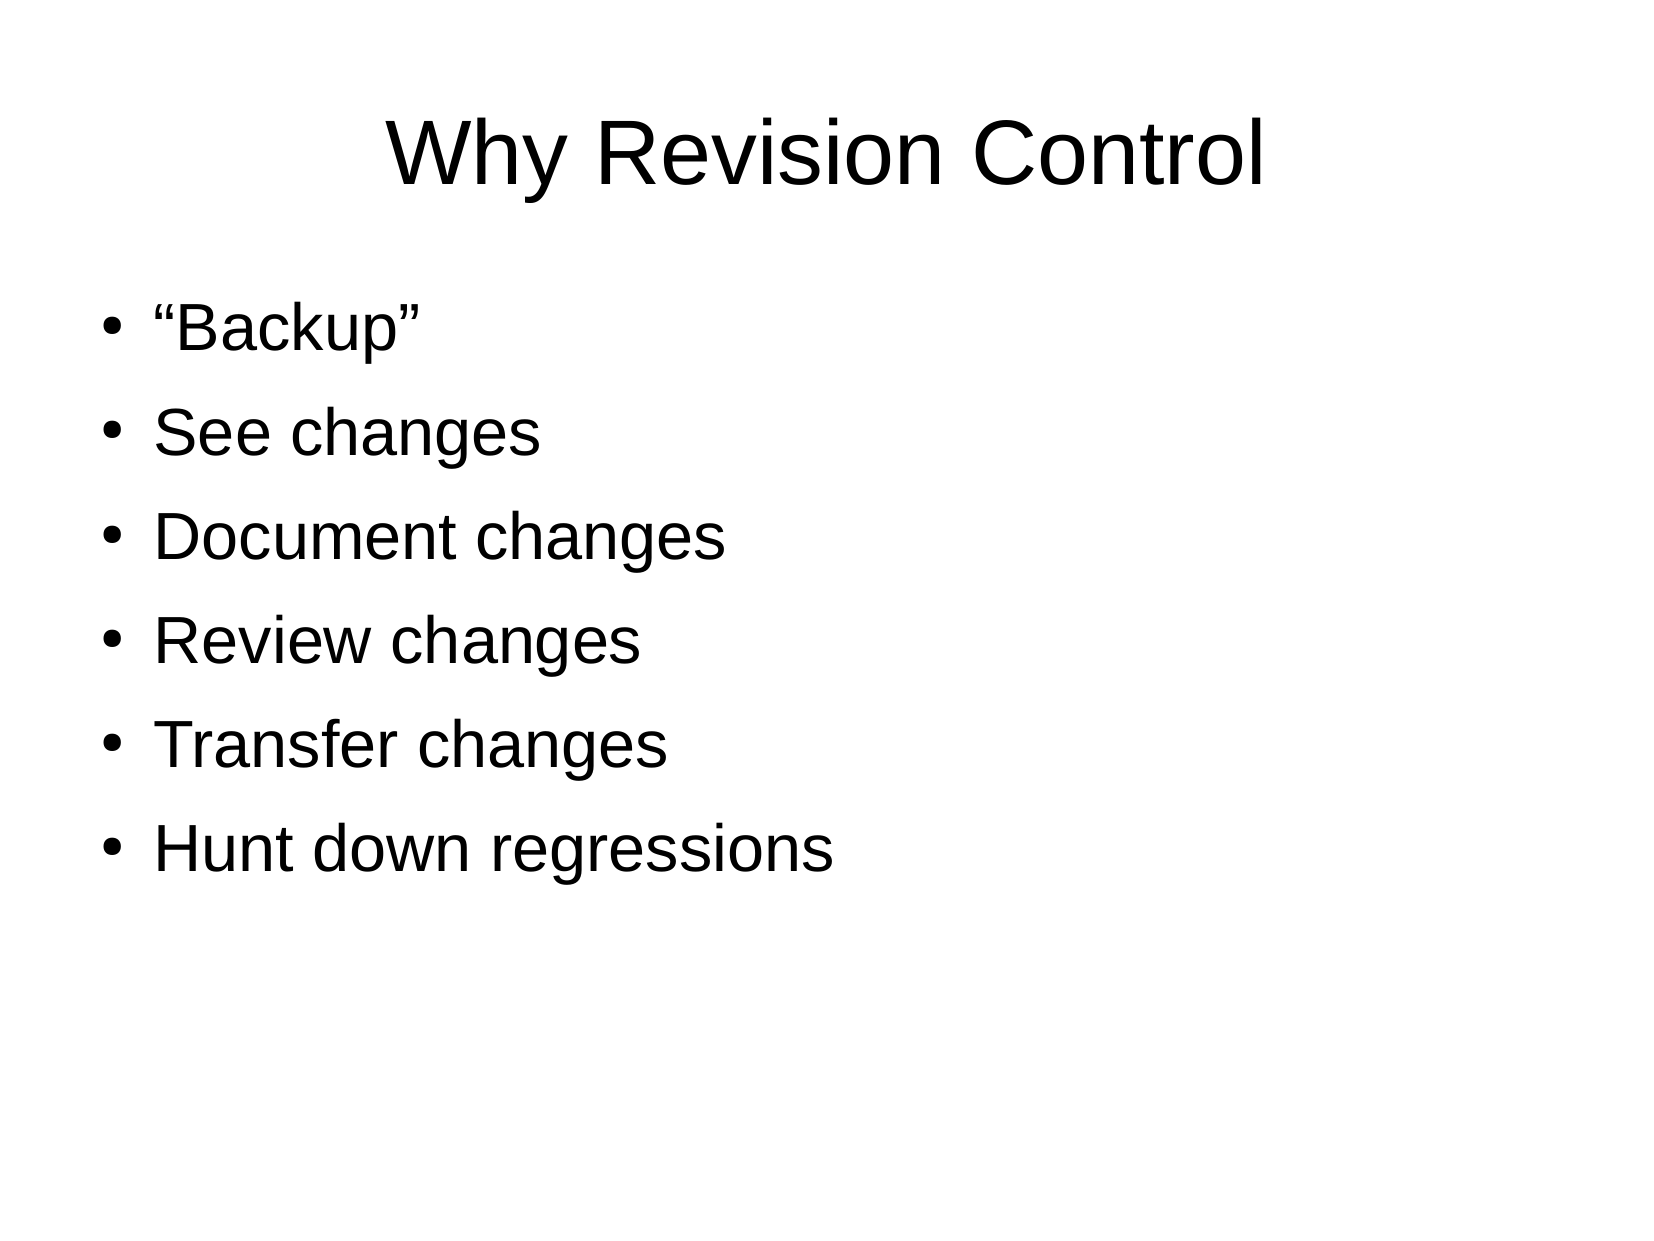

# Why Revision Control
“Backup”
See changes
Document changes
Review changes
Transfer changes
Hunt down regressions